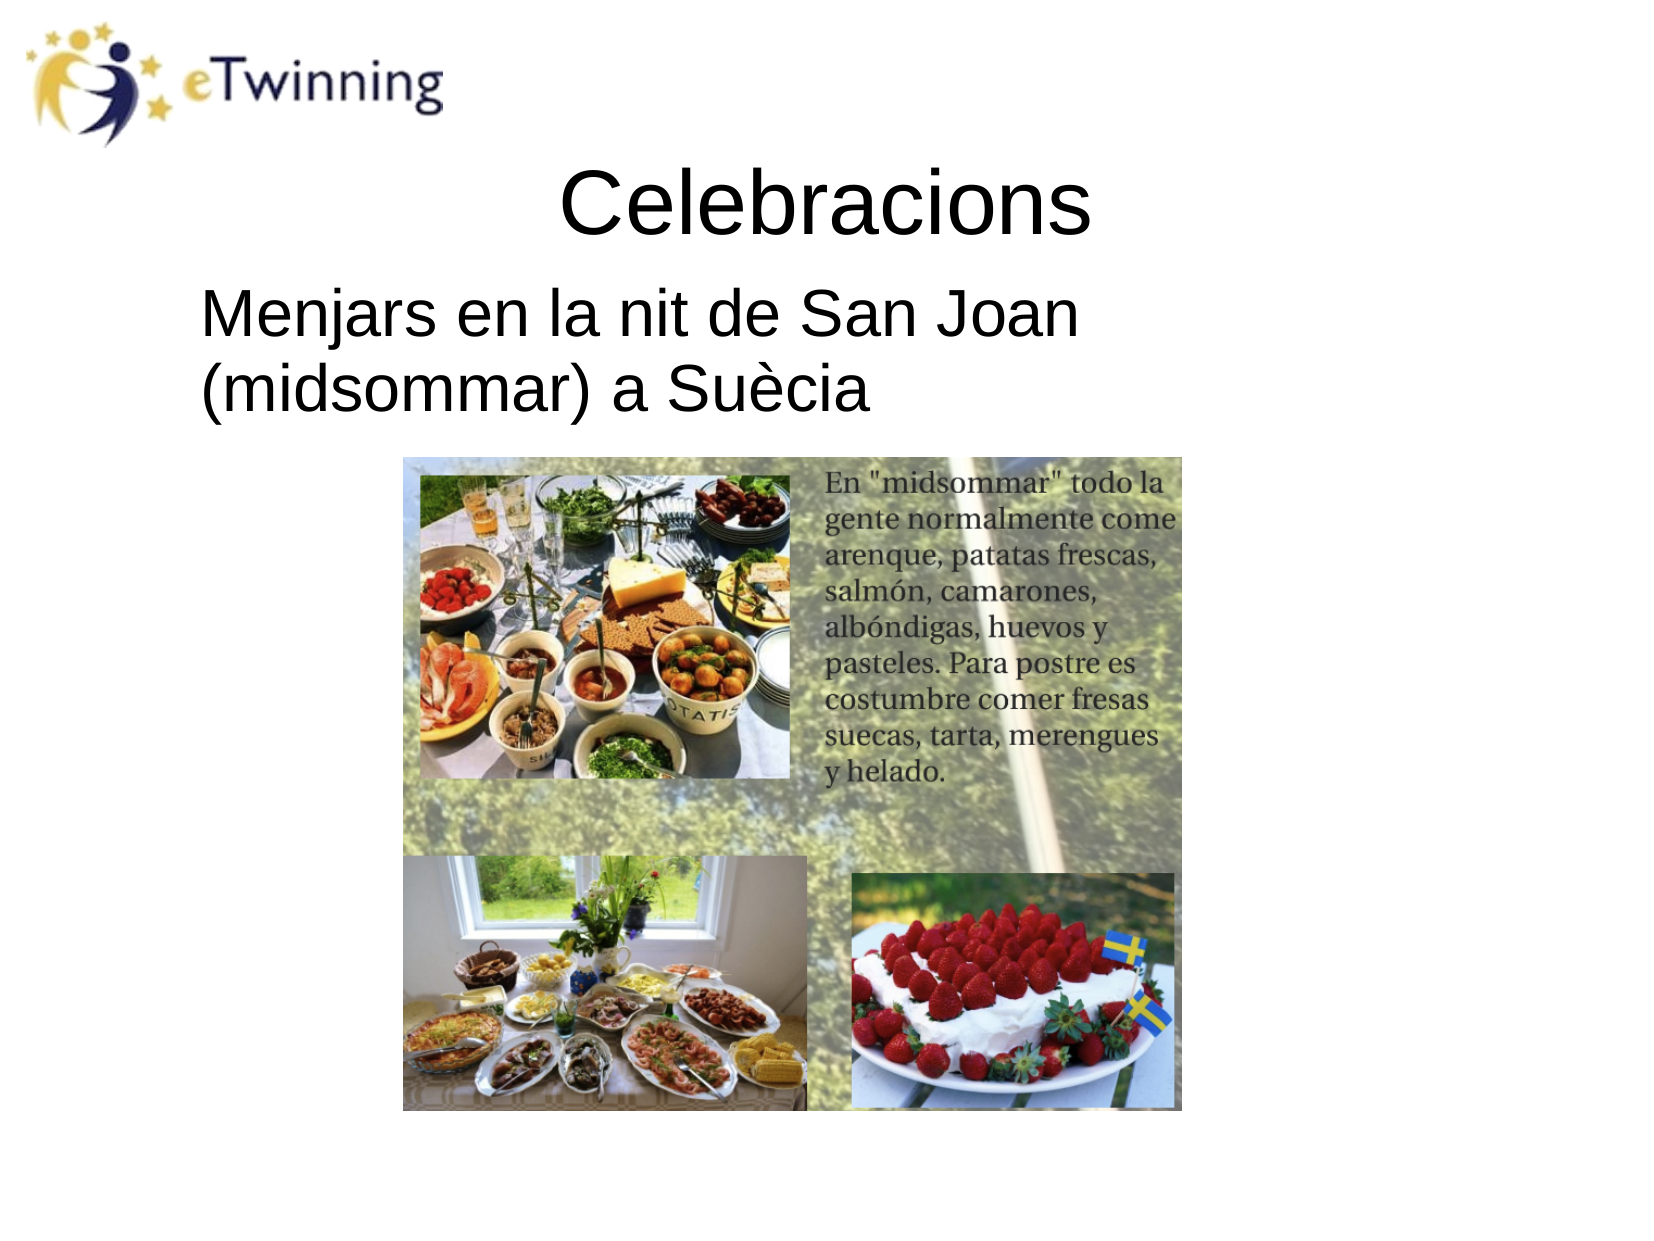

# Celebracions
Menjars en la nit de San Joan (midsommar) a Suècia